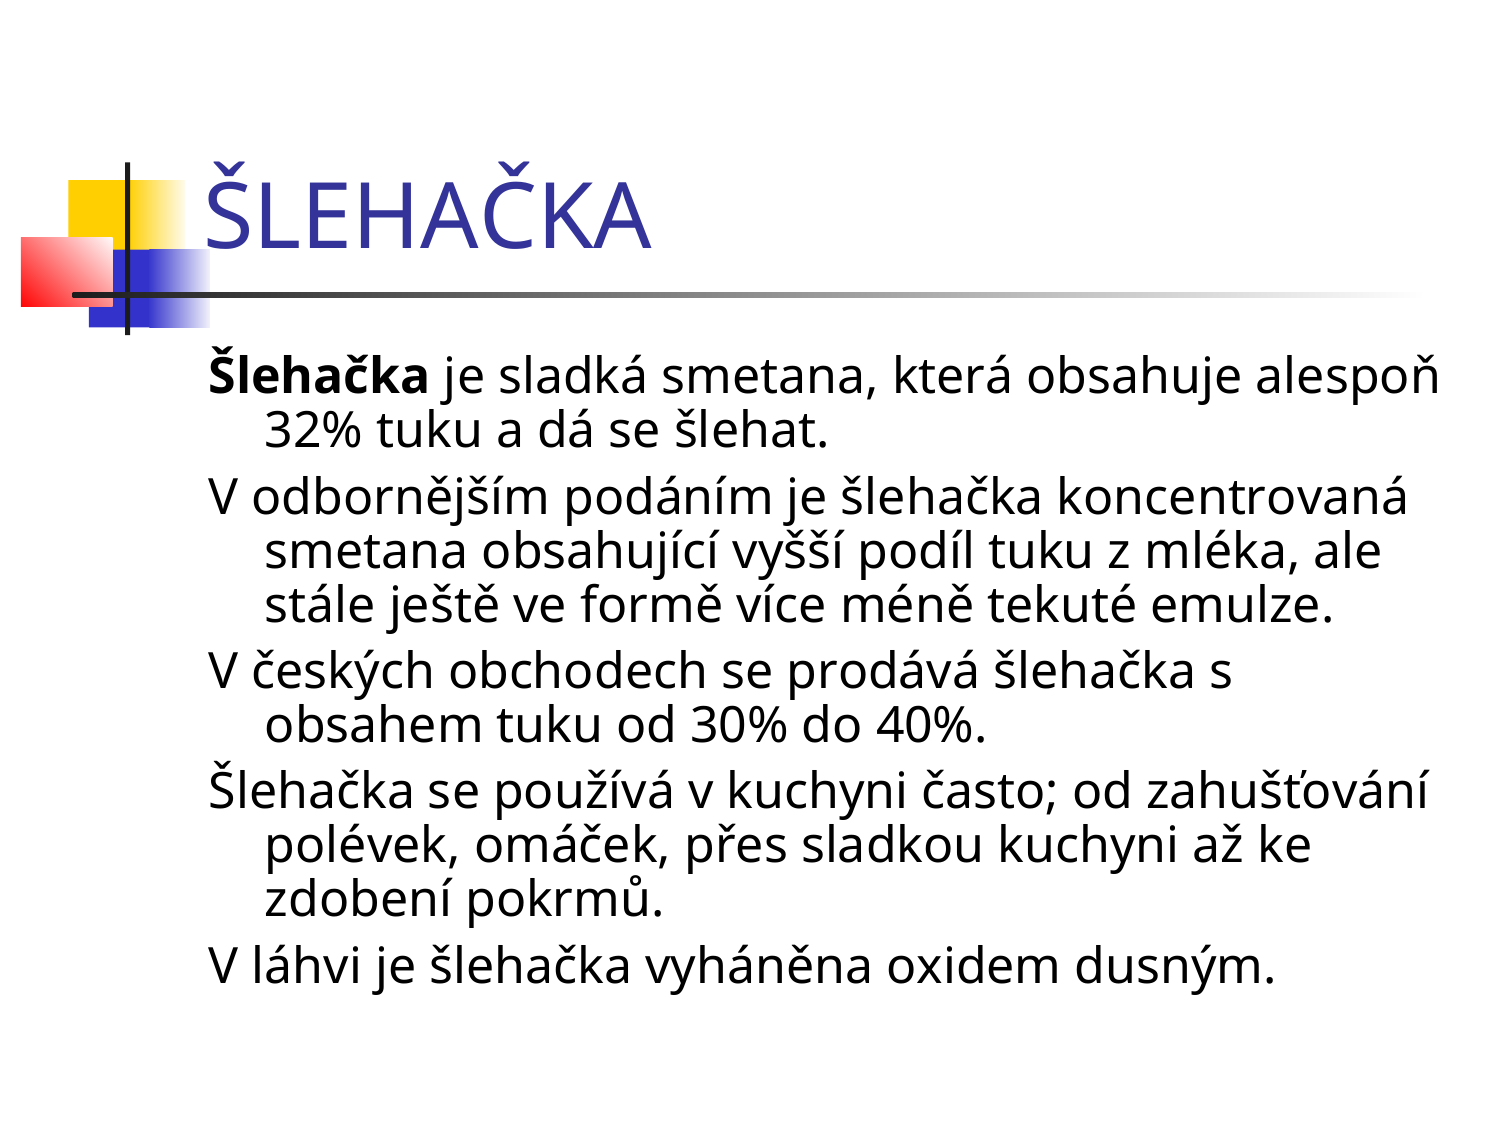

# ŠLEHAČKA
Šlehačka je sladká smetana, která obsahuje alespoň 32% tuku a dá se šlehat.
V odbornějším podáním je šlehačka koncentrovaná smetana obsahující vyšší podíl tuku z mléka, ale stále ještě ve formě více méně tekuté emulze.
V českých obchodech se prodává šlehačka s obsahem tuku od 30% do 40%.
Šlehačka se používá v kuchyni často; od zahušťování polévek, omáček, přes sladkou kuchyni až ke zdobení pokrmů.
V láhvi je šlehačka vyháněna oxidem dusným.